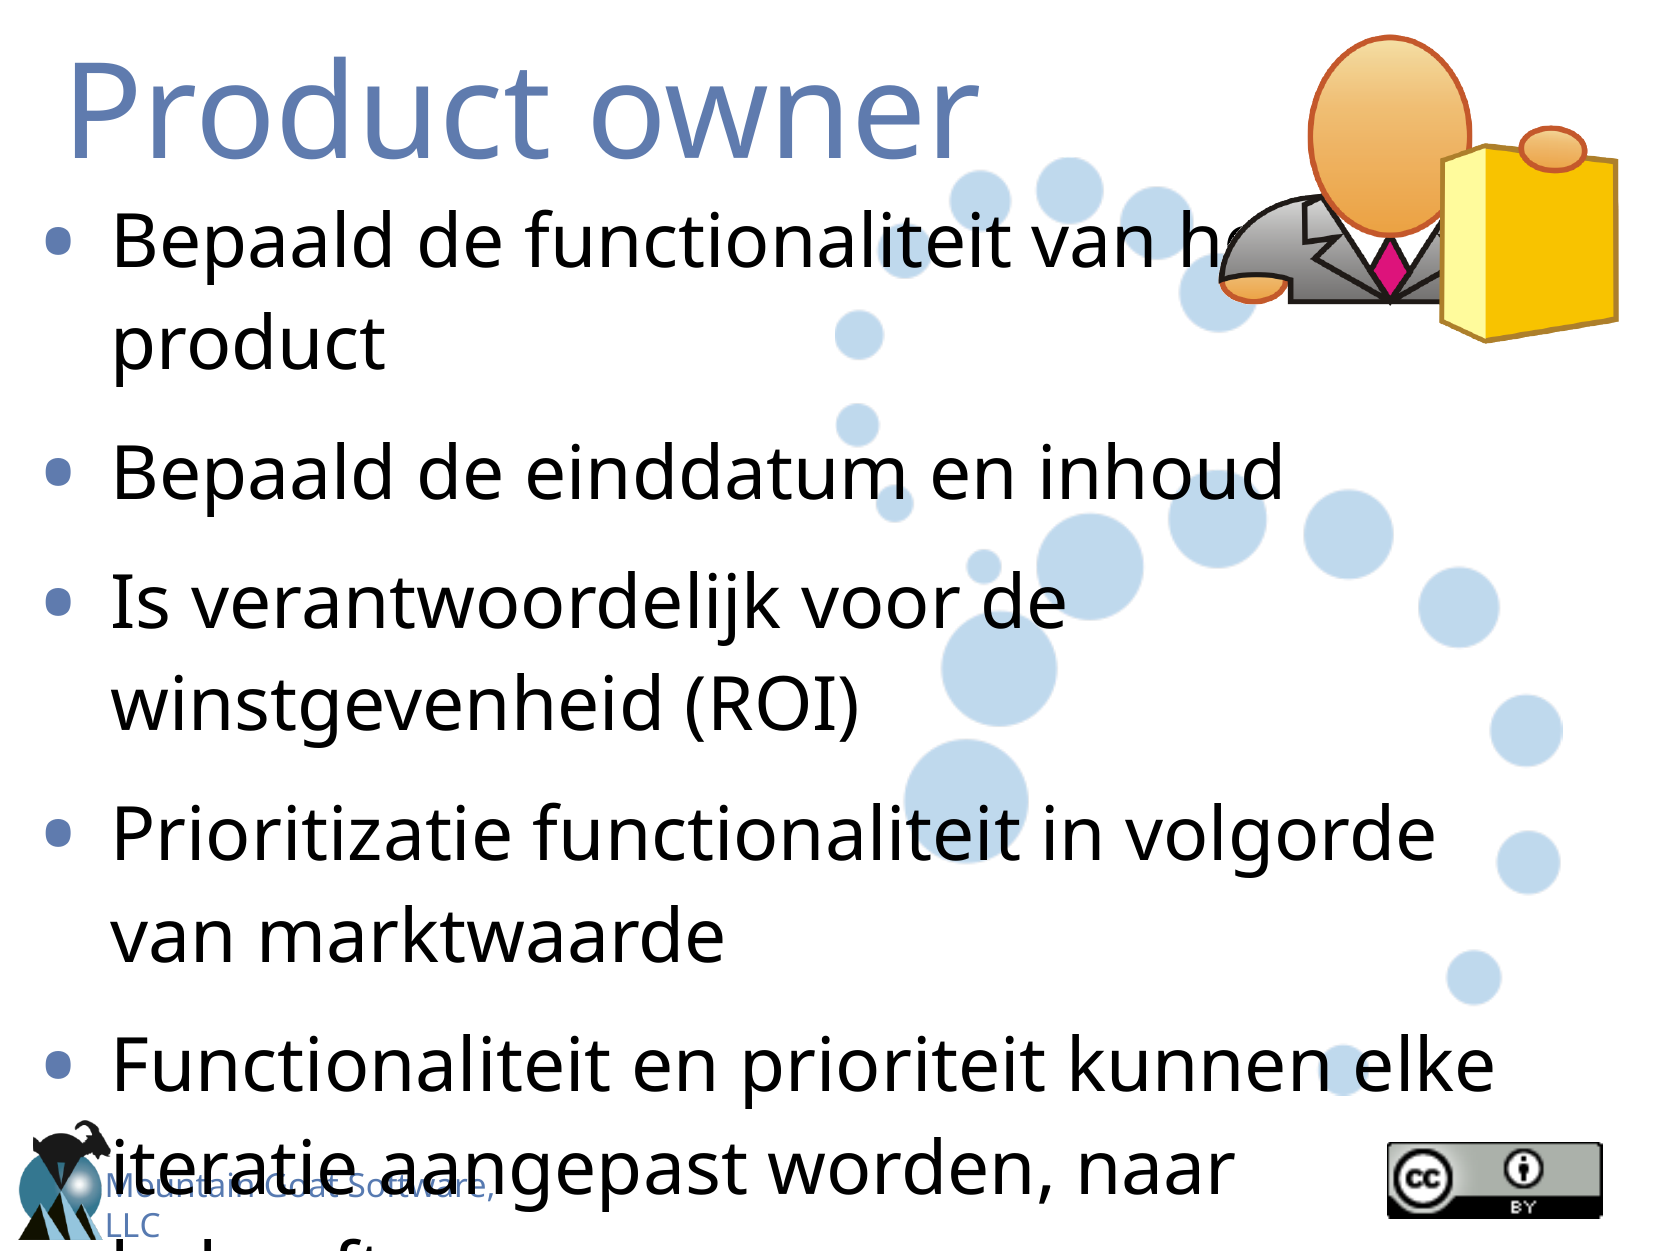

# Product owner
Bepaald de functionaliteit van het product
Bepaald de einddatum en inhoud
Is verantwoordelijk voor de winstgevenheid (ROI)
Prioritizatie functionaliteit in volgorde van marktwaarde
Functionaliteit en prioriteit kunnen elke iteratie aangepast worden, naar behoefte
Accepteert het uiteindelijke resultaat (of niet)